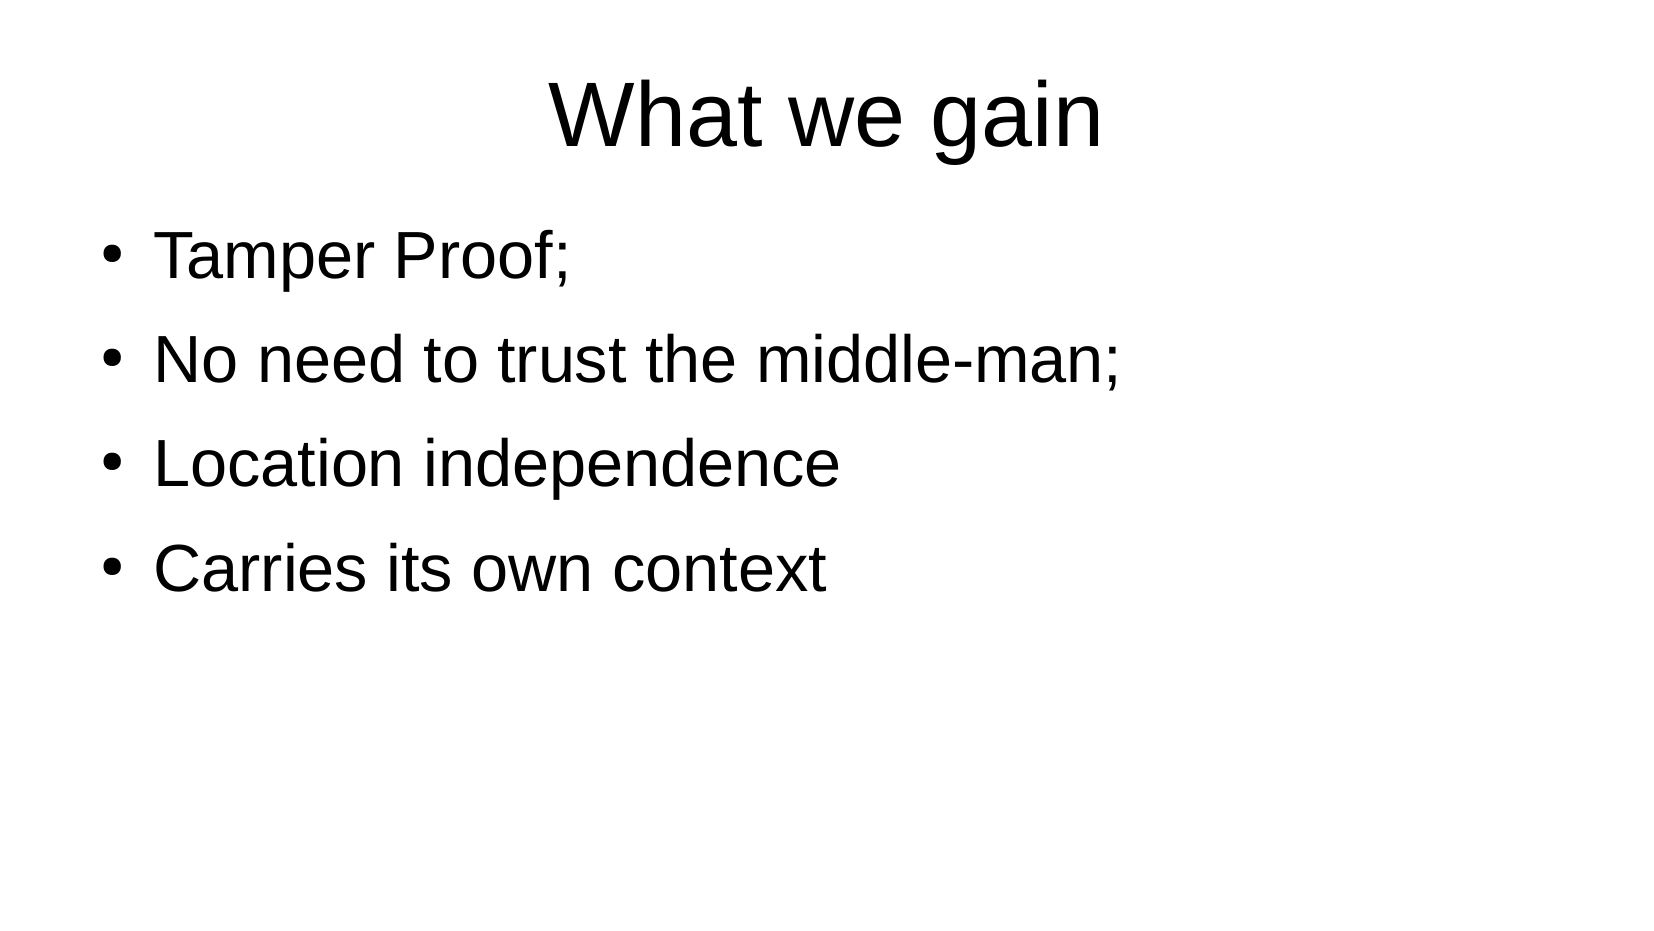

# What we gain
Tamper Proof;
No need to trust the middle-man;
Location independence
Carries its own context